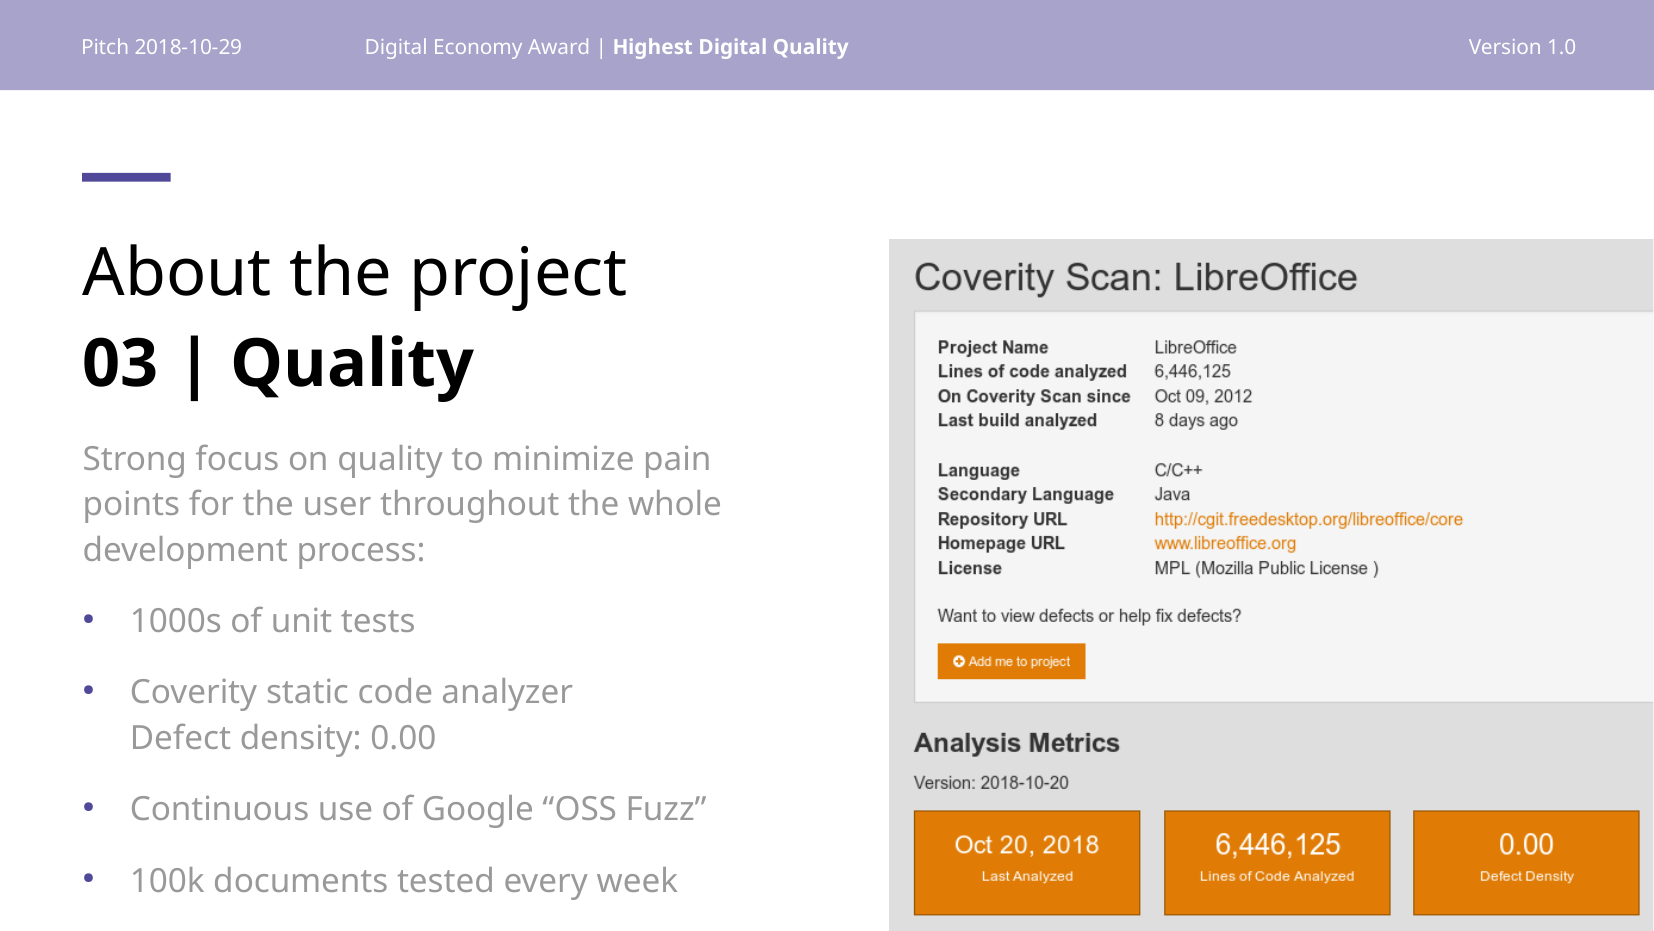

# About the project 03 | Quality
Strong focus on quality to minimize pain points for the user throughout the whole development process:
1000s of unit tests
Coverity static code analyzer
Defect density: 0.00
Continuous use of Google “OSS Fuzz”
100k documents tested every week